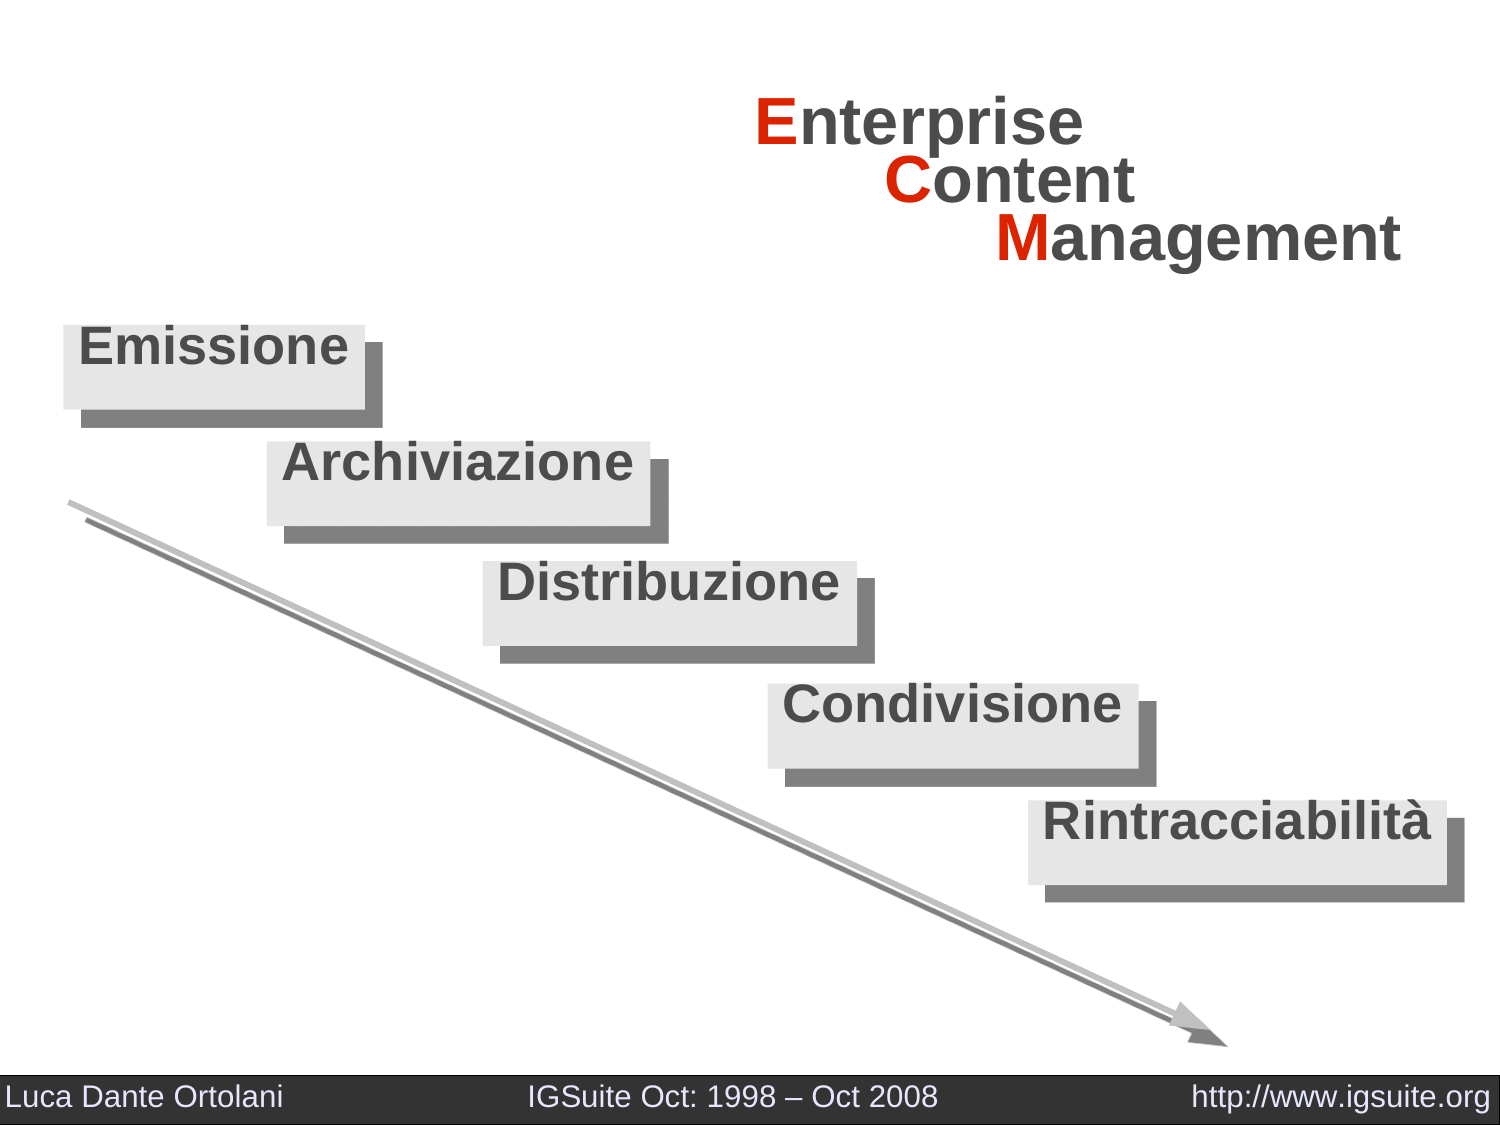

Enterprise
 Content
 Management
Emissione
Archiviazione
Distribuzione
Condivisione
Rintracciabilità
Luca Dante Ortolani IGSuite Oct: 1998 – Oct 2008 http://www.igsuite.org